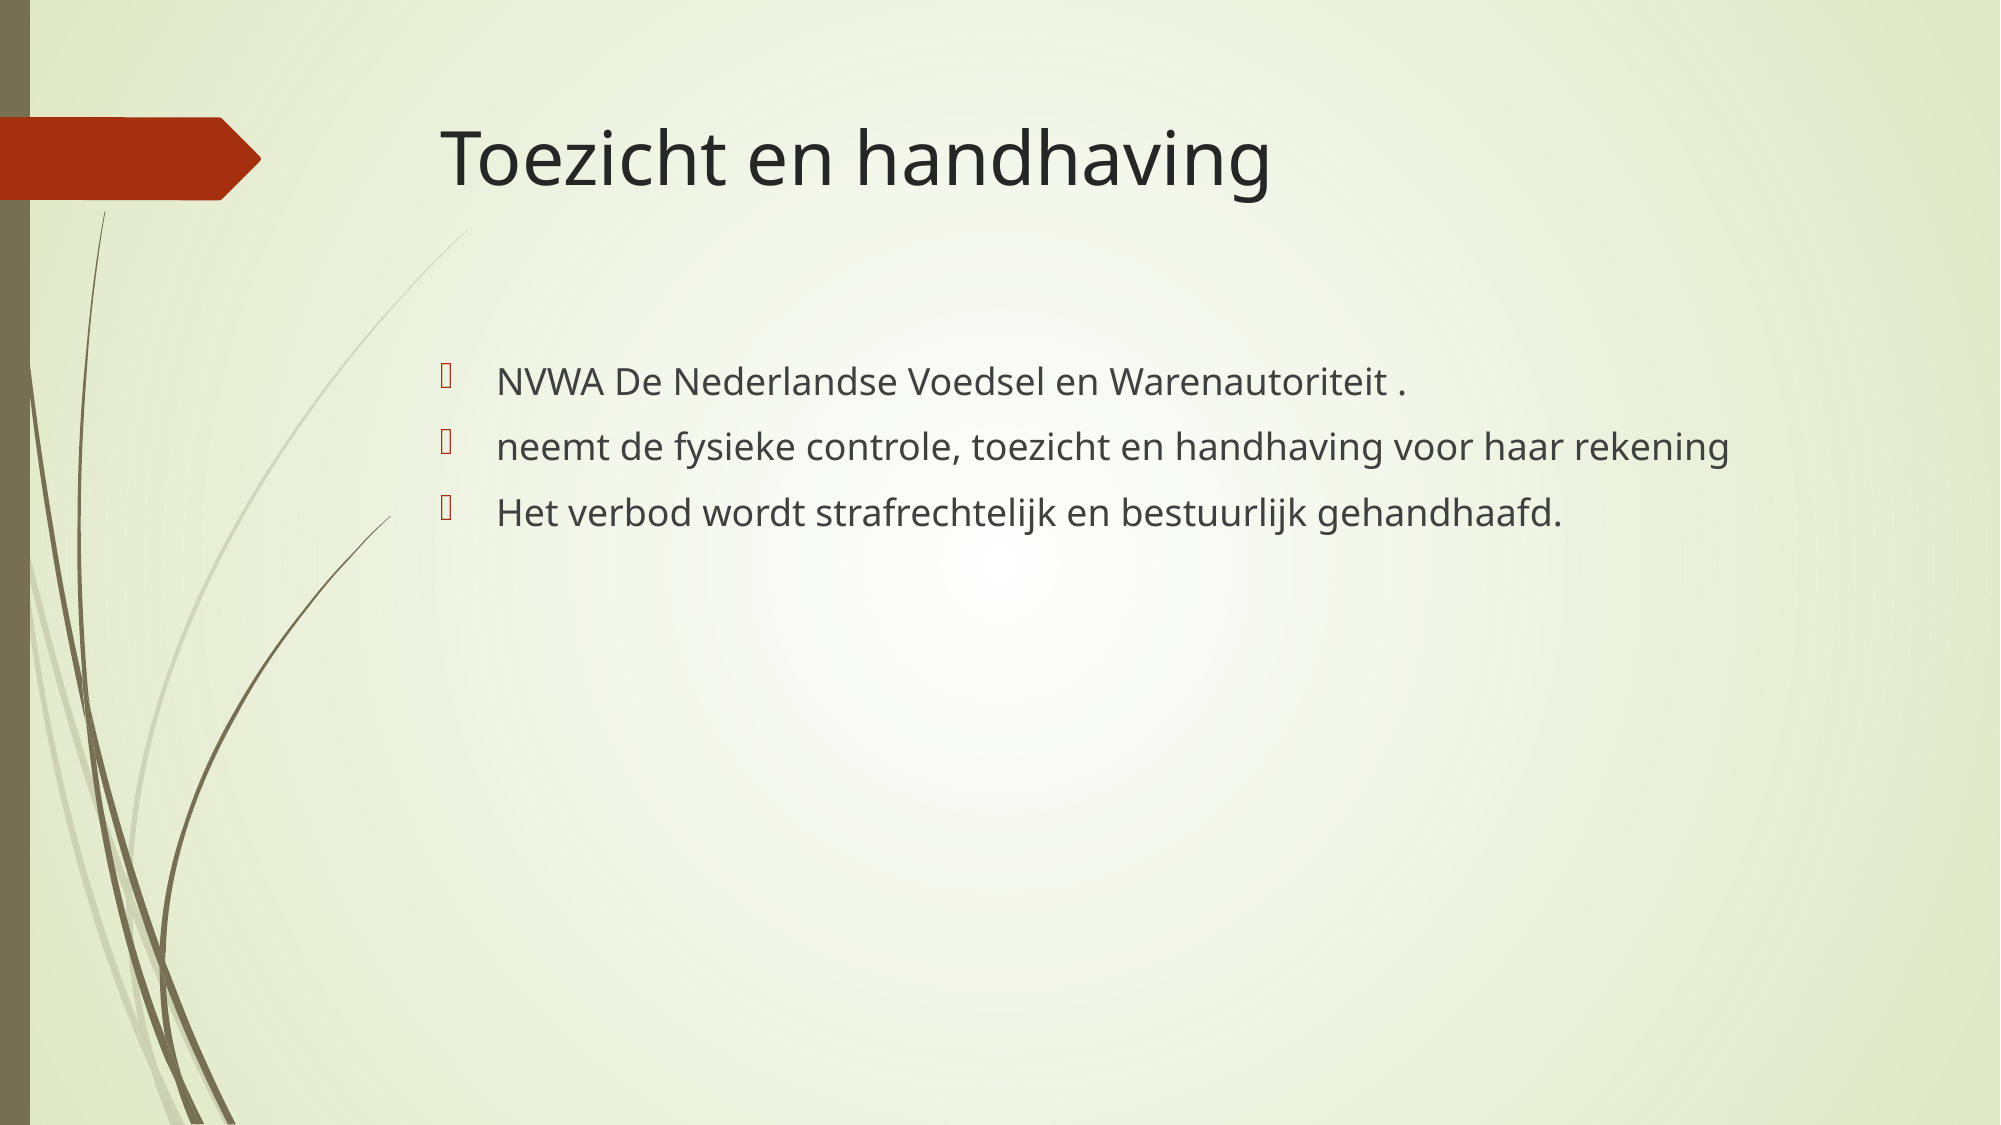

# Toezicht en handhaving
NVWA De Nederlandse Voedsel en Warenautoriteit .
neemt de fysieke controle, toezicht en handhaving voor haar rekening
Het verbod wordt strafrechtelijk en bestuurlijk gehandhaafd.